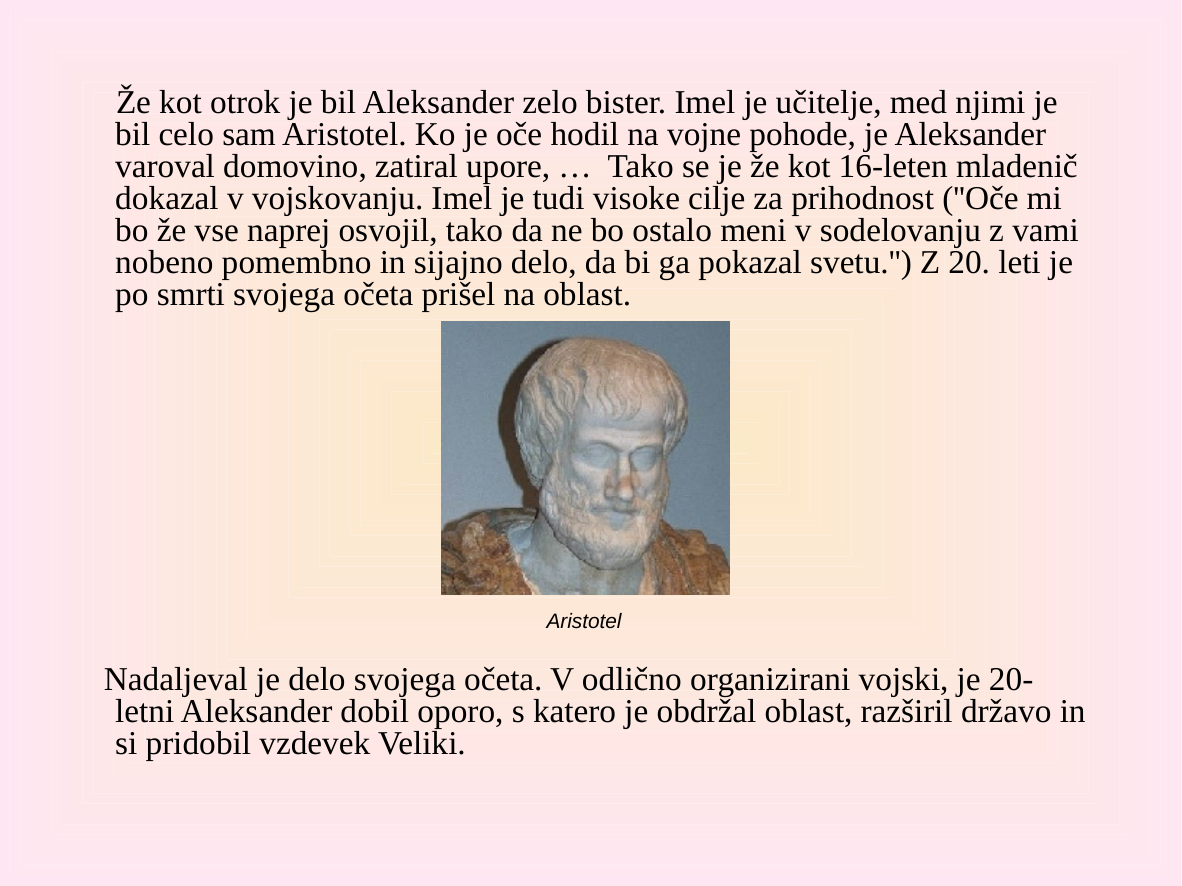

# Že kot otrok je bil Aleksander zelo bister. Imel je učitelje, med njimi je bil celo sam Aristotel. Ko je oče hodil na vojne pohode, je Aleksander varoval domovino, zatiral upore, … Tako se je že kot 16-leten mladenič dokazal v vojskovanju. Imel je tudi visoke cilje za prihodnost (''Oče mi bo že vse naprej osvojil, tako da ne bo ostalo meni v sodelovanju z vami nobeno pomembno in sijajno delo, da bi ga pokazal svetu.'') Z 20. leti je po smrti svojega očeta prišel na oblast.
 Nadaljeval je delo svojega očeta. V odlično organizirani vojski, je 20-letni Aleksander dobil oporo, s katero je obdržal oblast, razširil državo in si pridobil vzdevek Veliki.
Aristotel